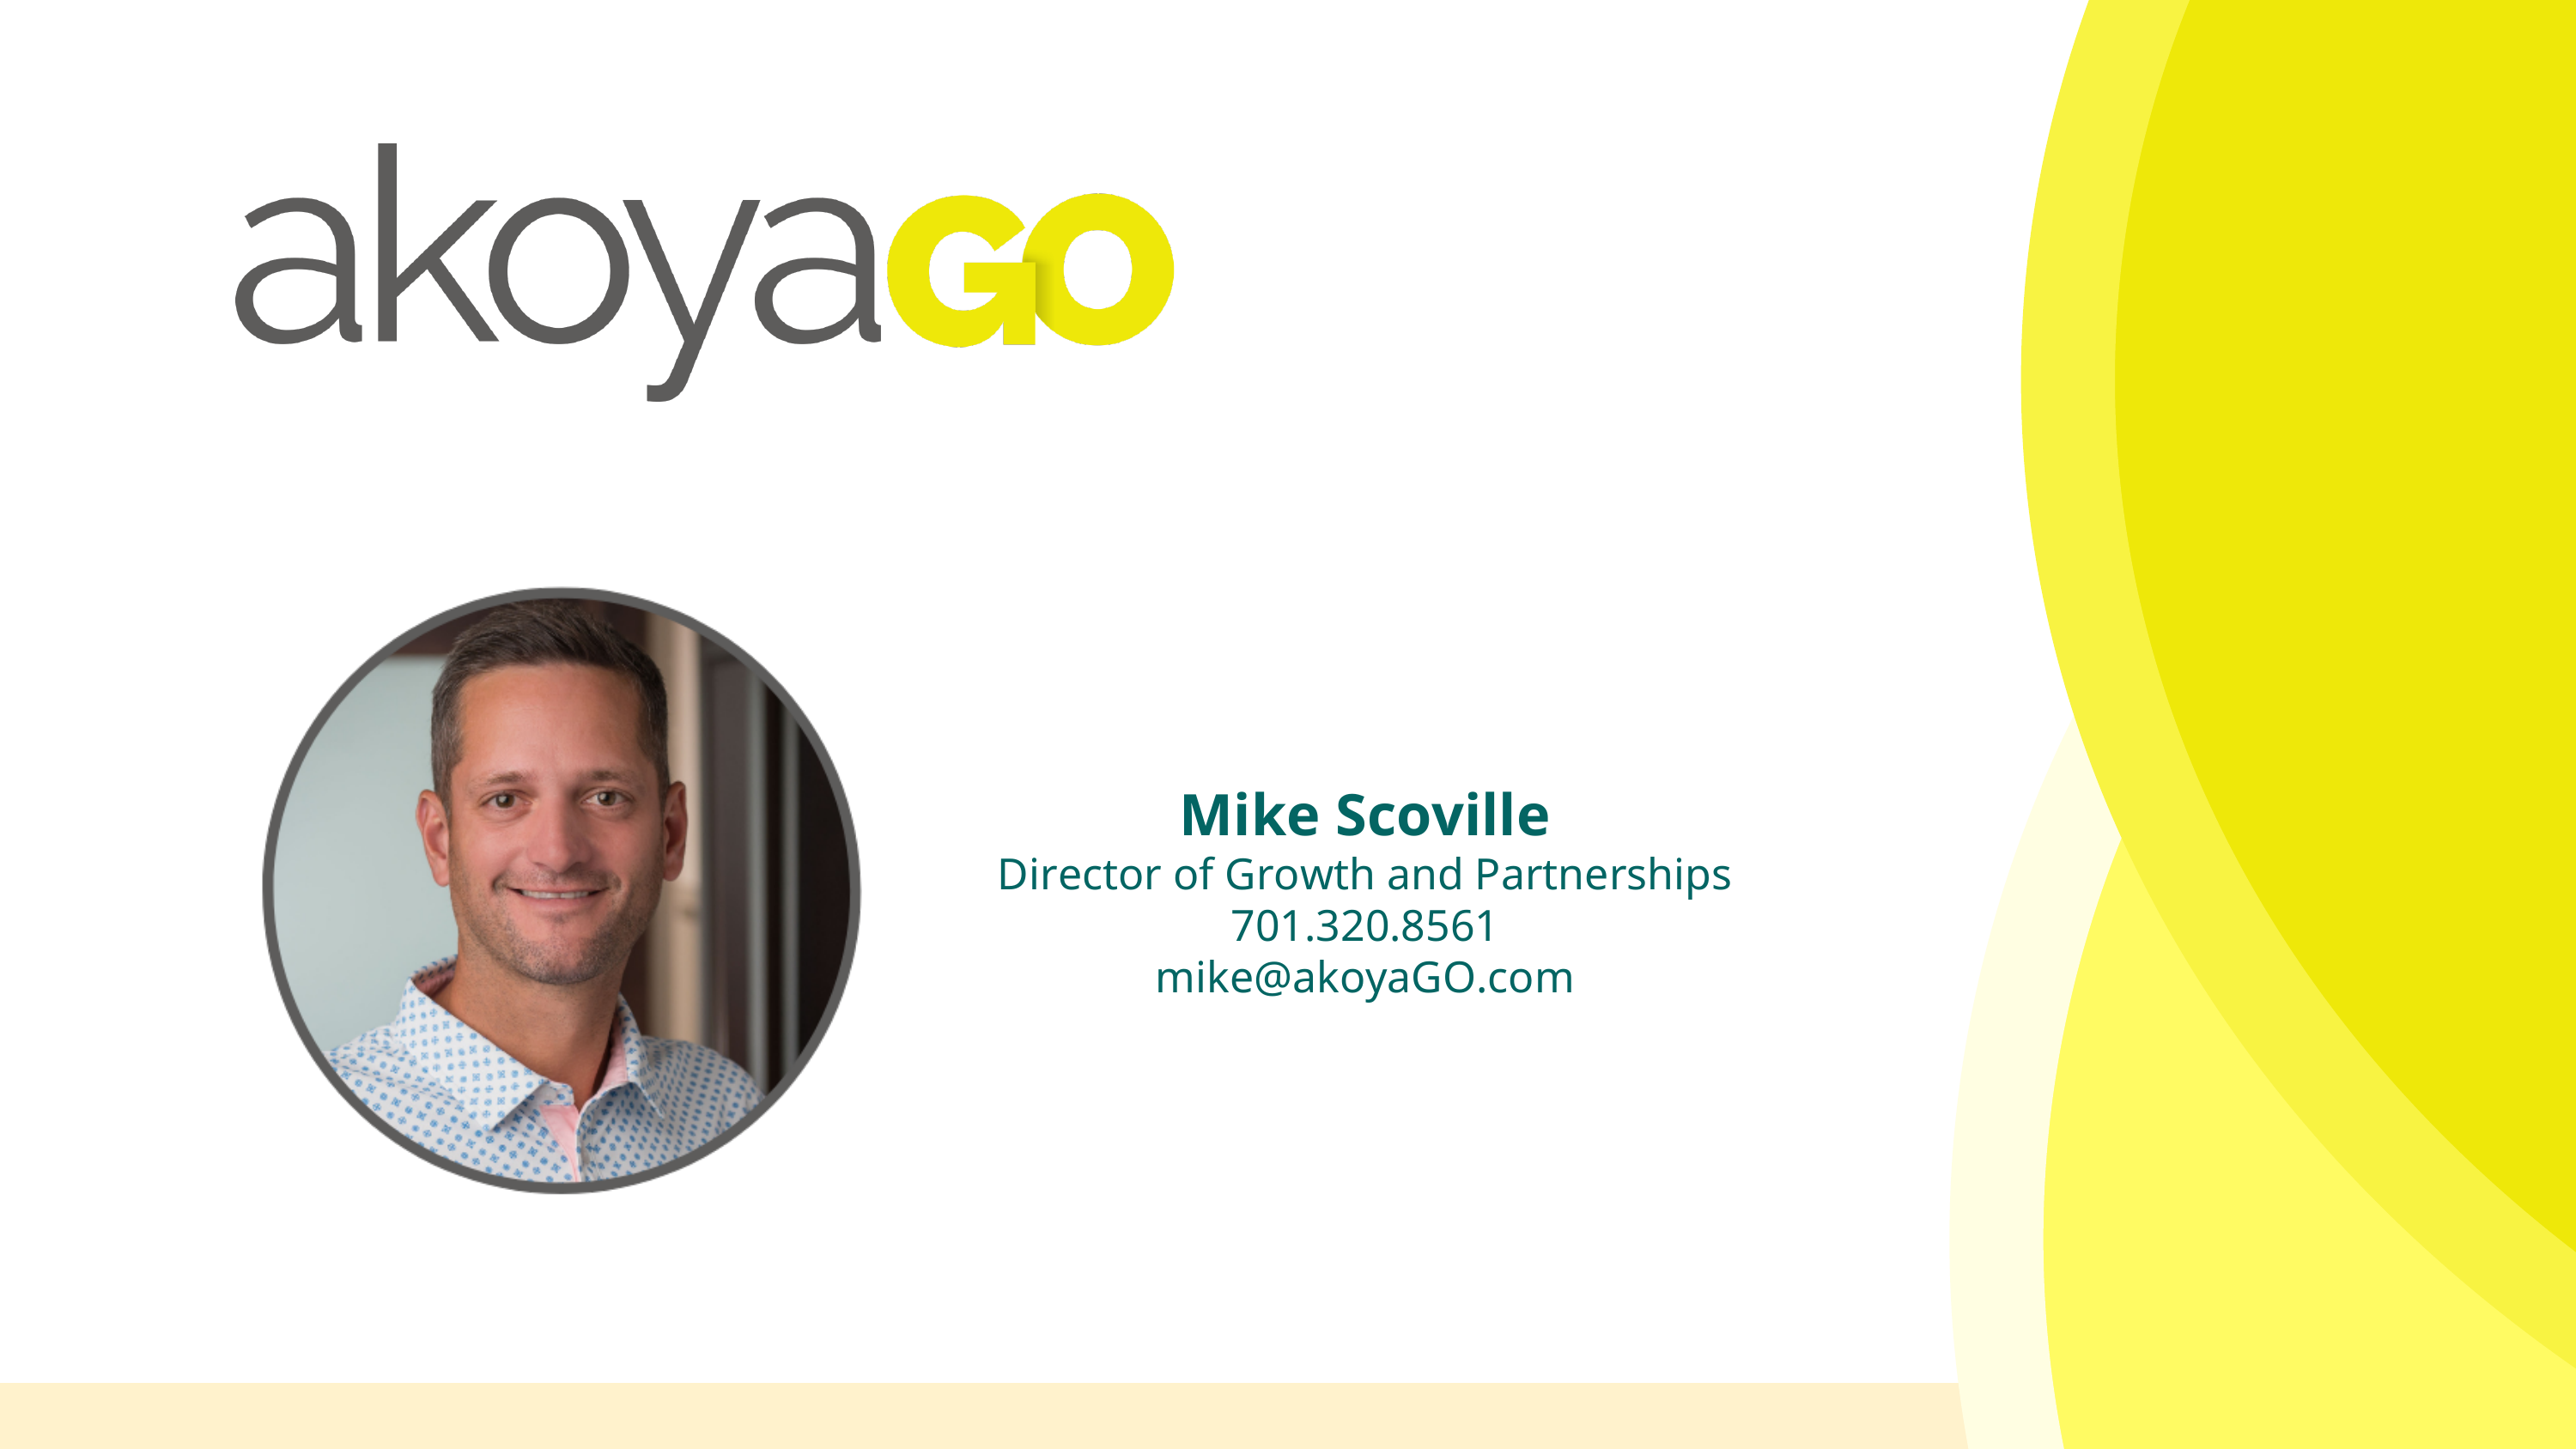

Mike Scoville
Director of Growth and Partnerships
701.320.8561
mike@akoyaGO.com
Mike Scoville
Director of Growth and Partnerships
701.320.8561
mike@akoyaGO.com